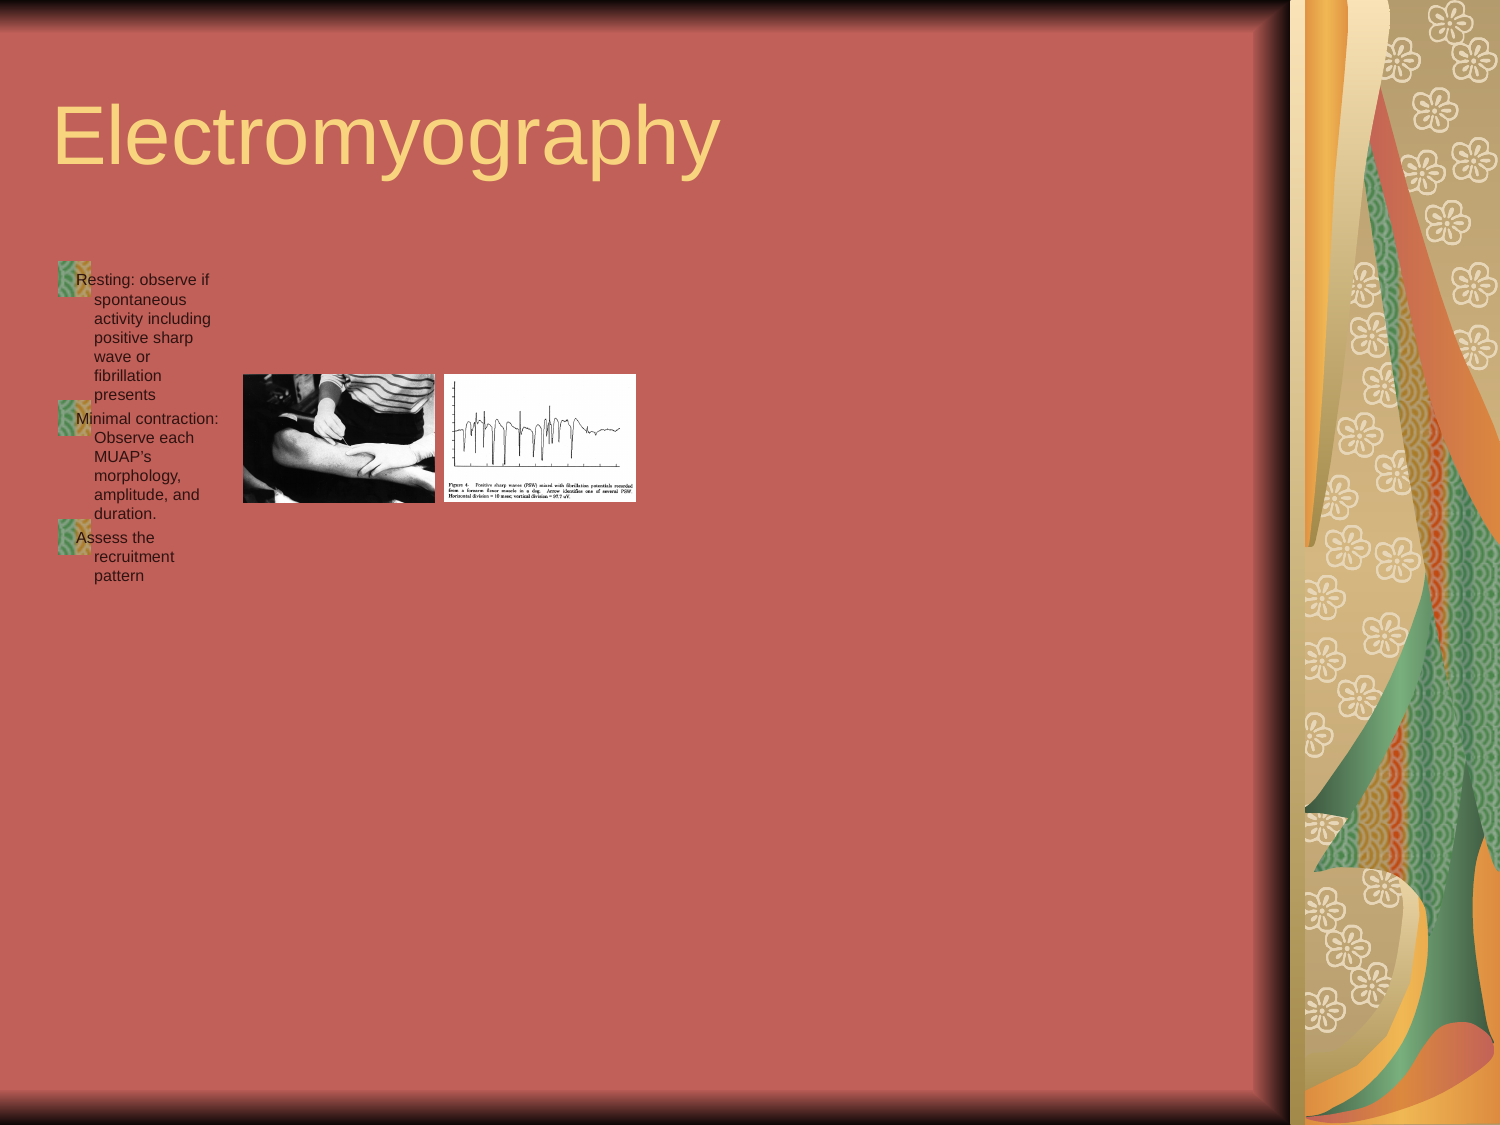

# Electromyography
Resting: observe if spontaneous activity including positive sharp wave or fibrillation presents
Minimal contraction: Observe each MUAP’s morphology, amplitude, and duration.
Assess the recruitment pattern